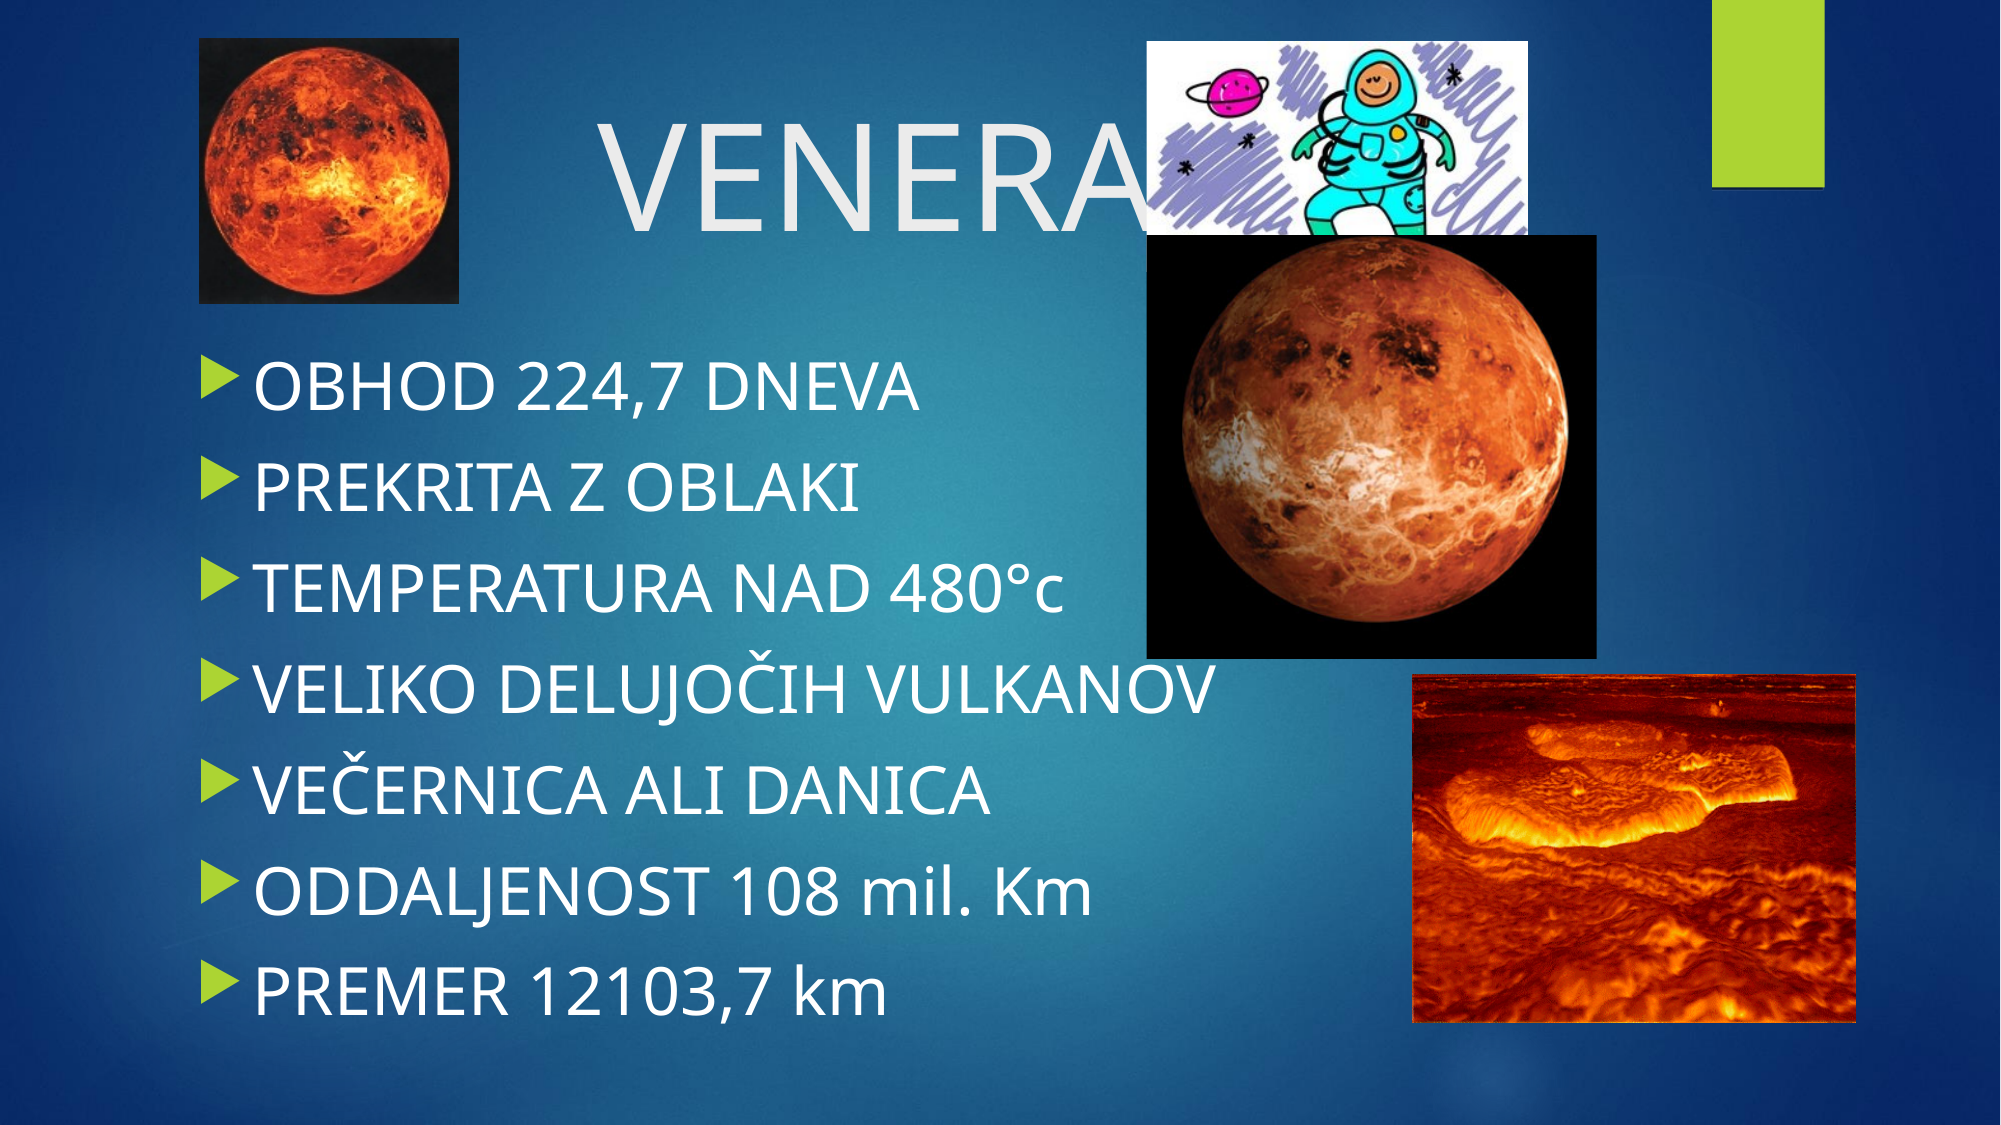

# VENERA
OBHOD 224,7 DNEVA
PREKRITA Z OBLAKI
TEMPERATURA NAD 480°c
VELIKO DELUJOČIH VULKANOV
VEČERNICA ALI DANICA
ODDALJENOST 108 mil. Km
PREMER 12103,7 km